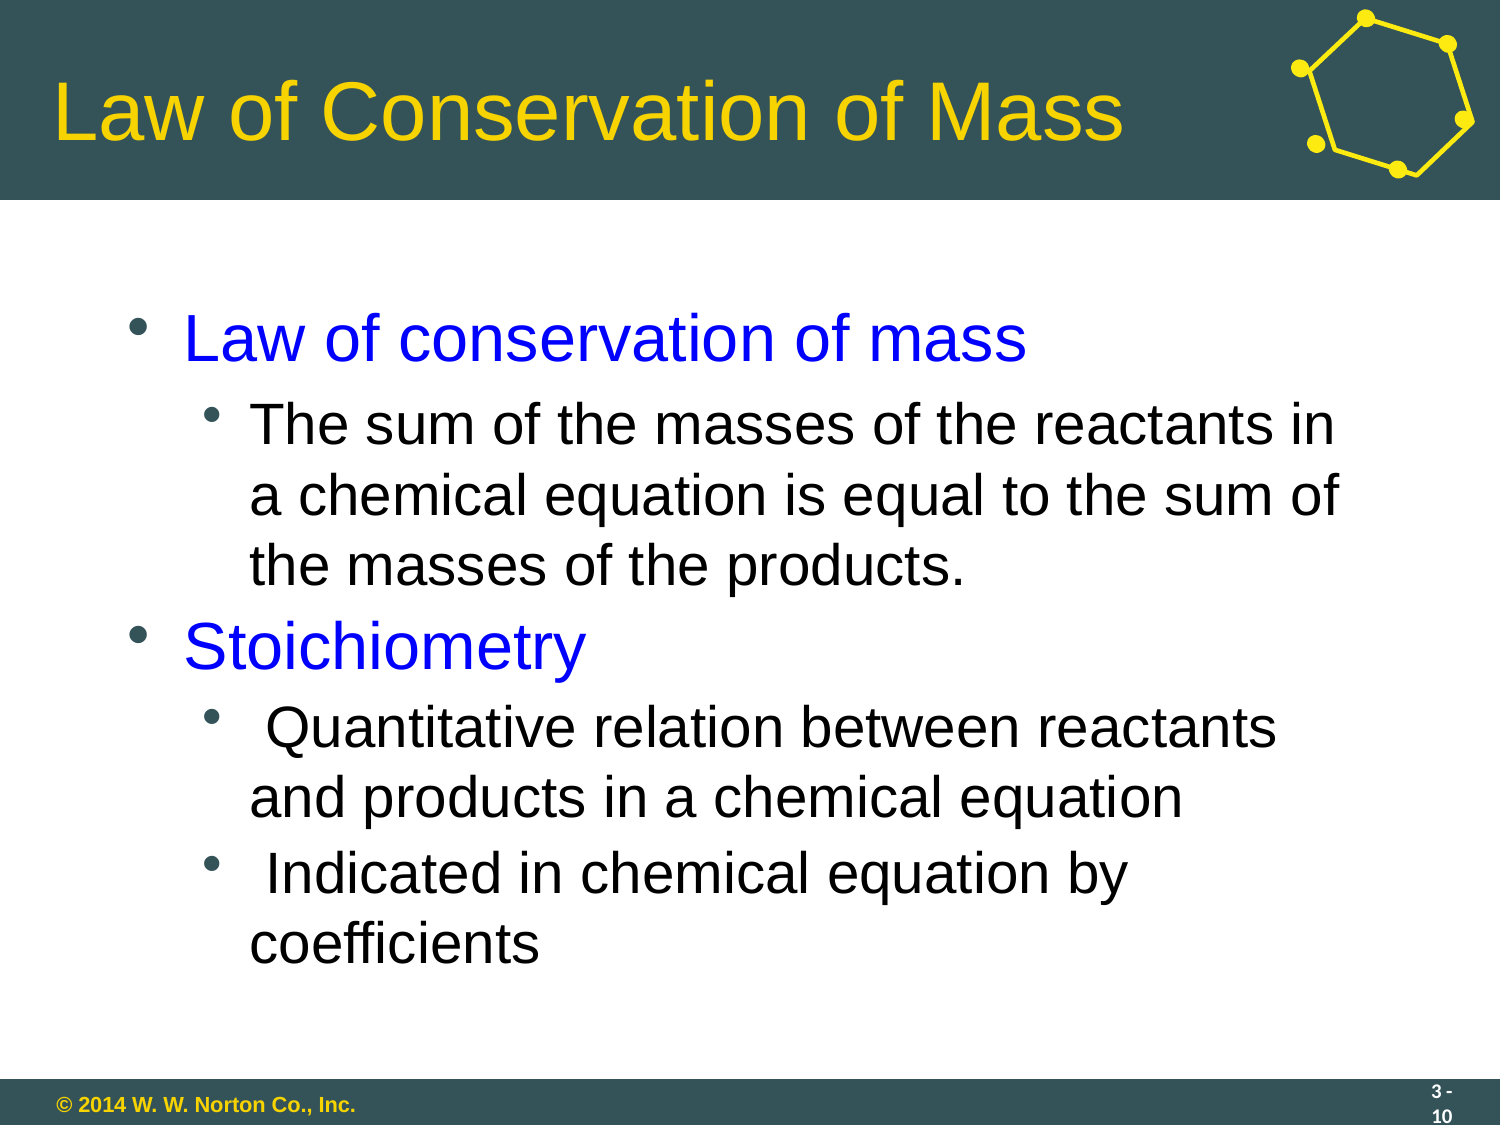

# Law of Conservation of Mass
Law of conservation of mass
The sum of the masses of the reactants in a chemical equation is equal to the sum of the masses of the products.
Stoichiometry
 Quantitative relation between reactants and products in a chemical equation
 Indicated in chemical equation by coefficients